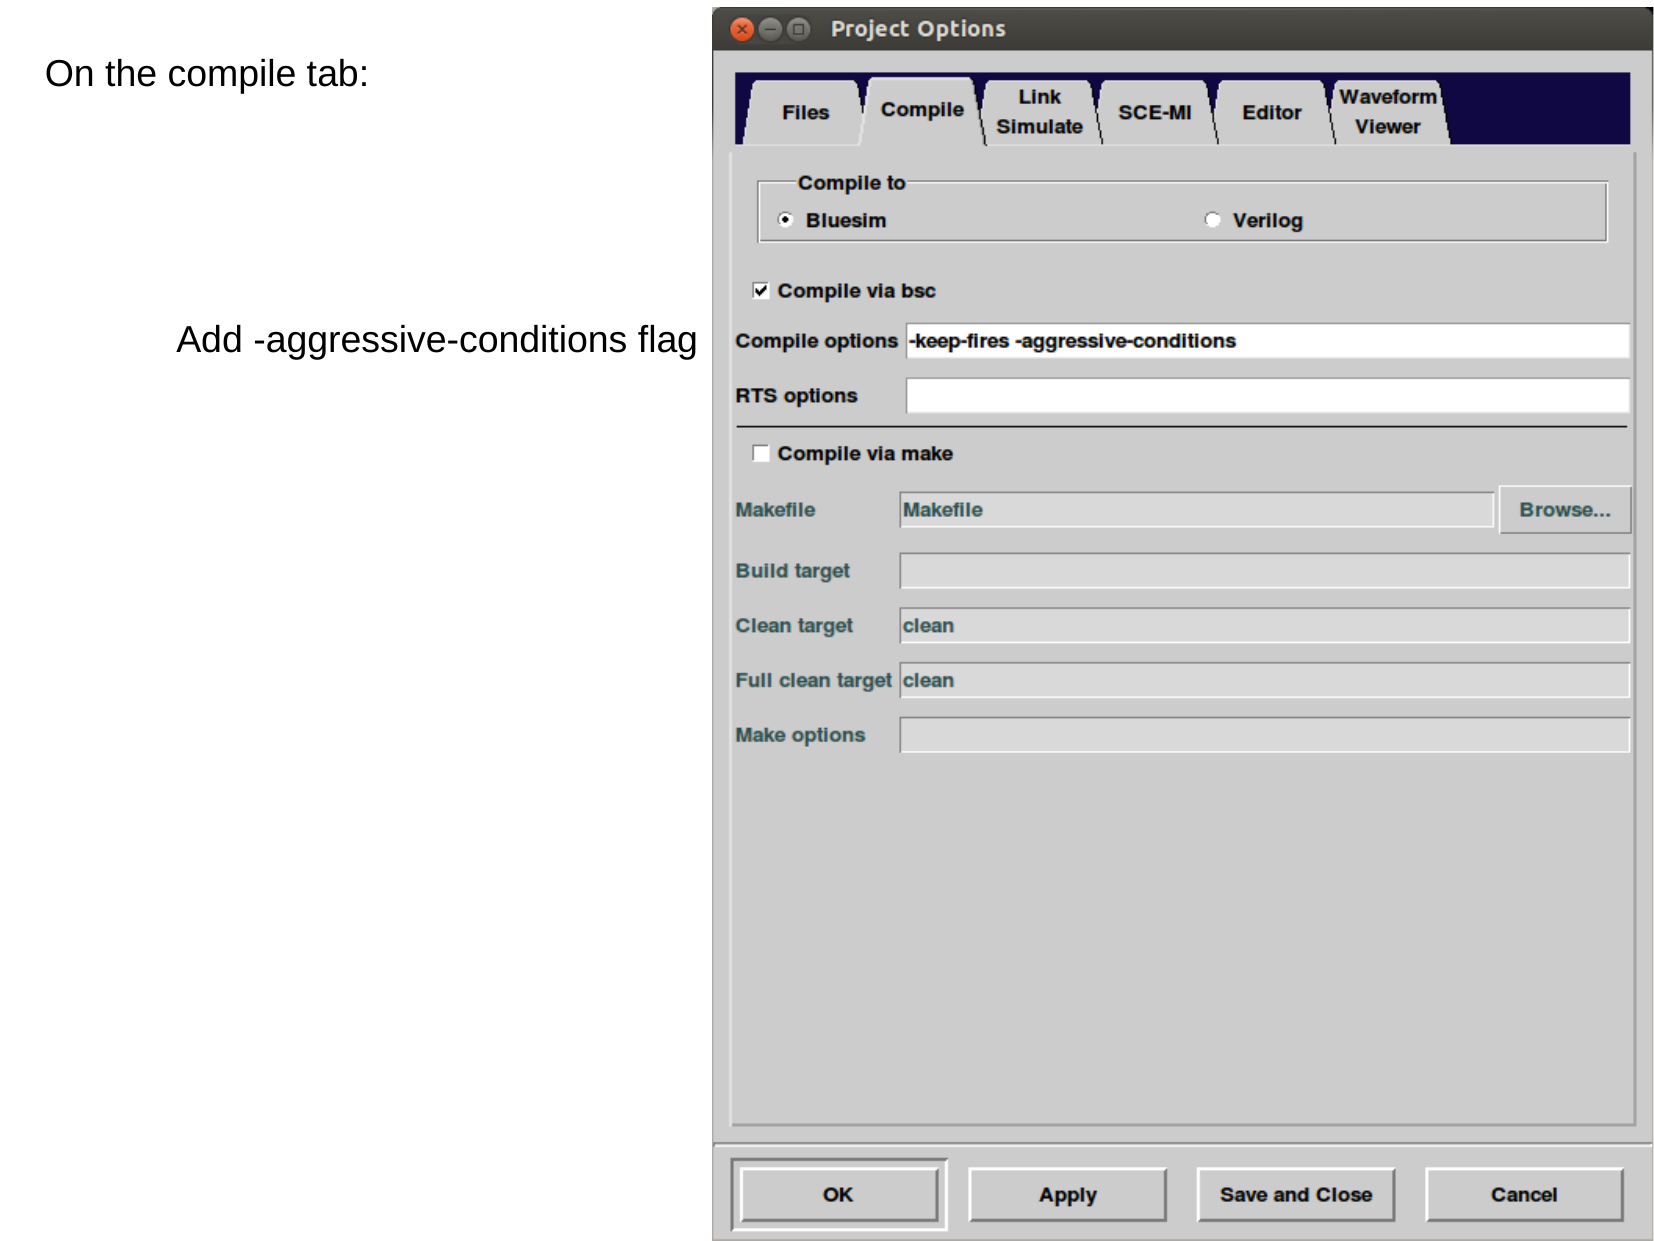

On the compile tab:
Add -aggressive-conditions flag